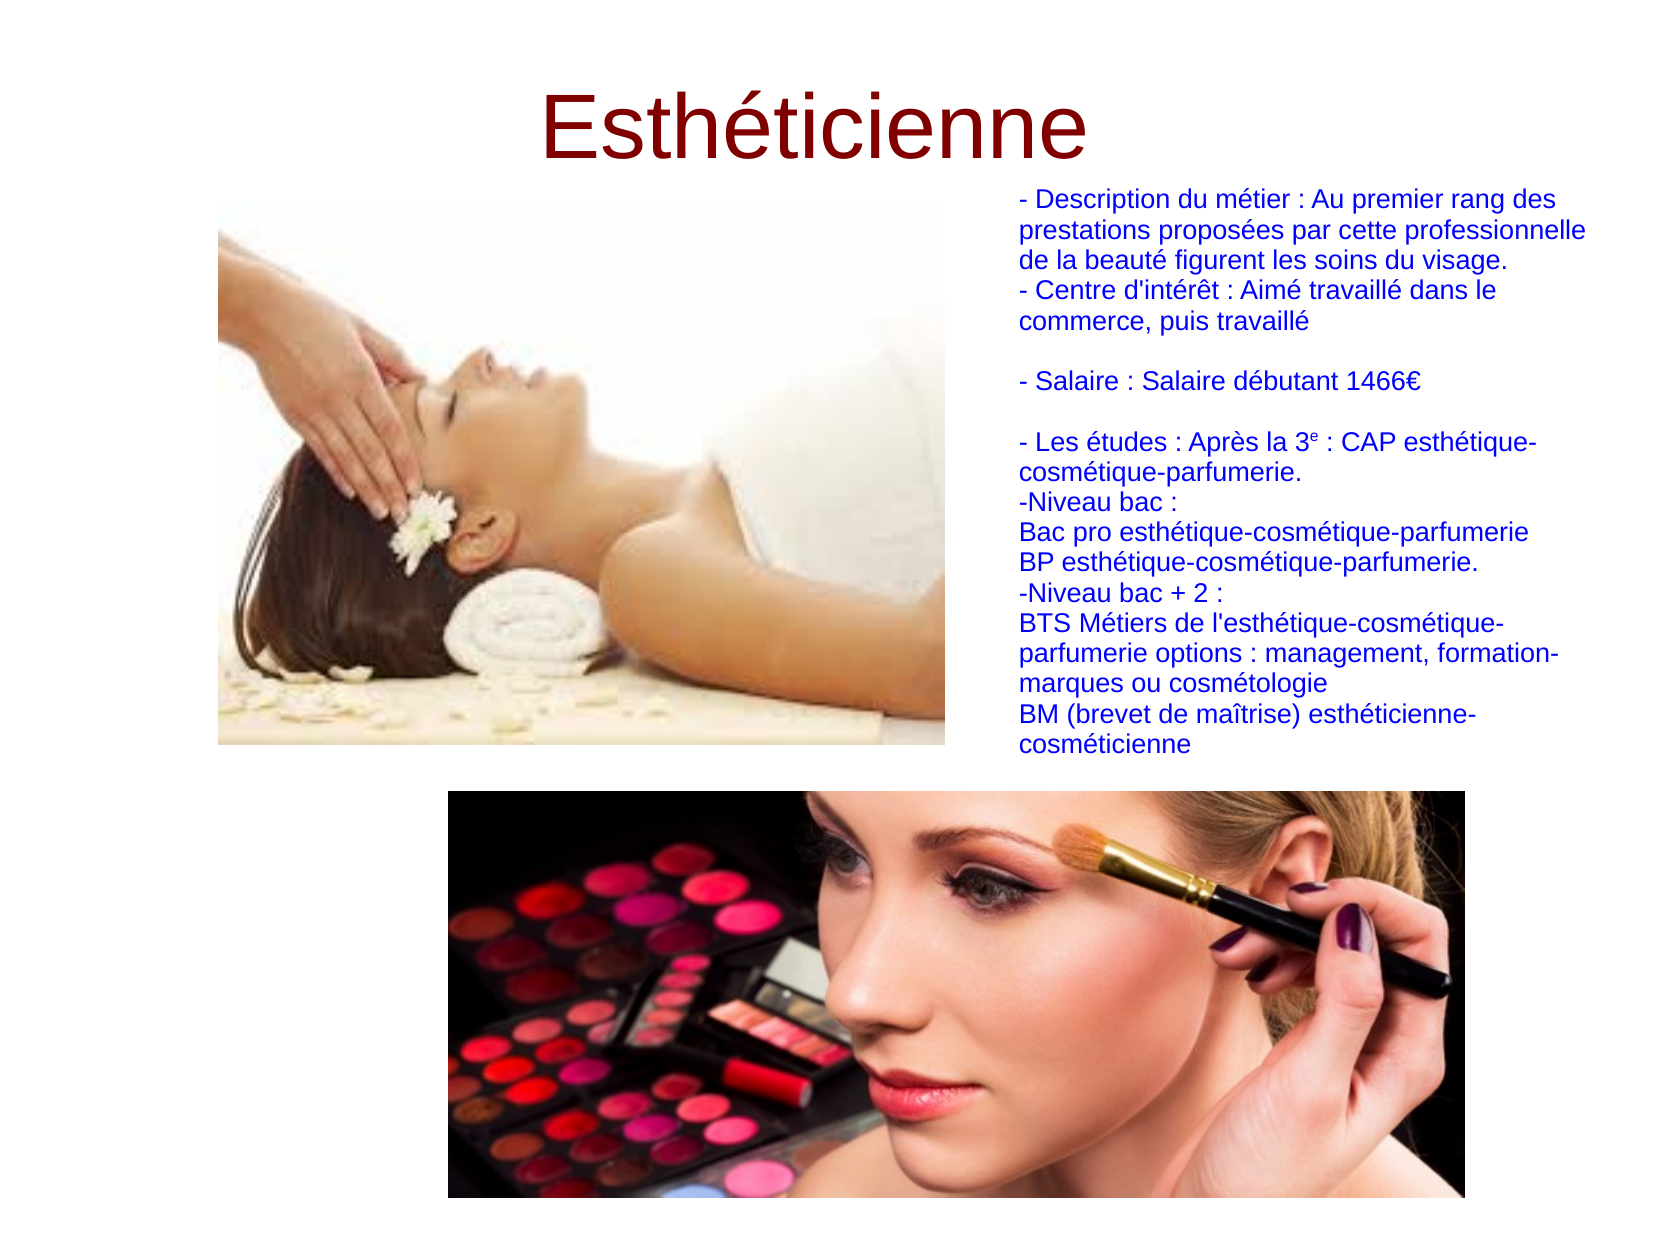

# Esthéticienne
- Description du métier : Au premier rang des prestations proposées par cette professionnelle de la beauté figurent les soins du visage.
- Centre d'intérêt : Aimé travaillé dans le commerce, puis travaillé
- Salaire : Salaire débutant 1466€
- Les études : Après la 3e : CAP esthétique-cosmétique-parfumerie.
-Niveau bac :
Bac pro esthétique-cosmétique-parfumerie
BP esthétique-cosmétique-parfumerie.
-Niveau bac + 2 :
BTS Métiers de l'esthétique-cosmétique-parfumerie options : management, formation-marques ou cosmétologie
BM (brevet de maîtrise) esthéticienne-cosméticienne